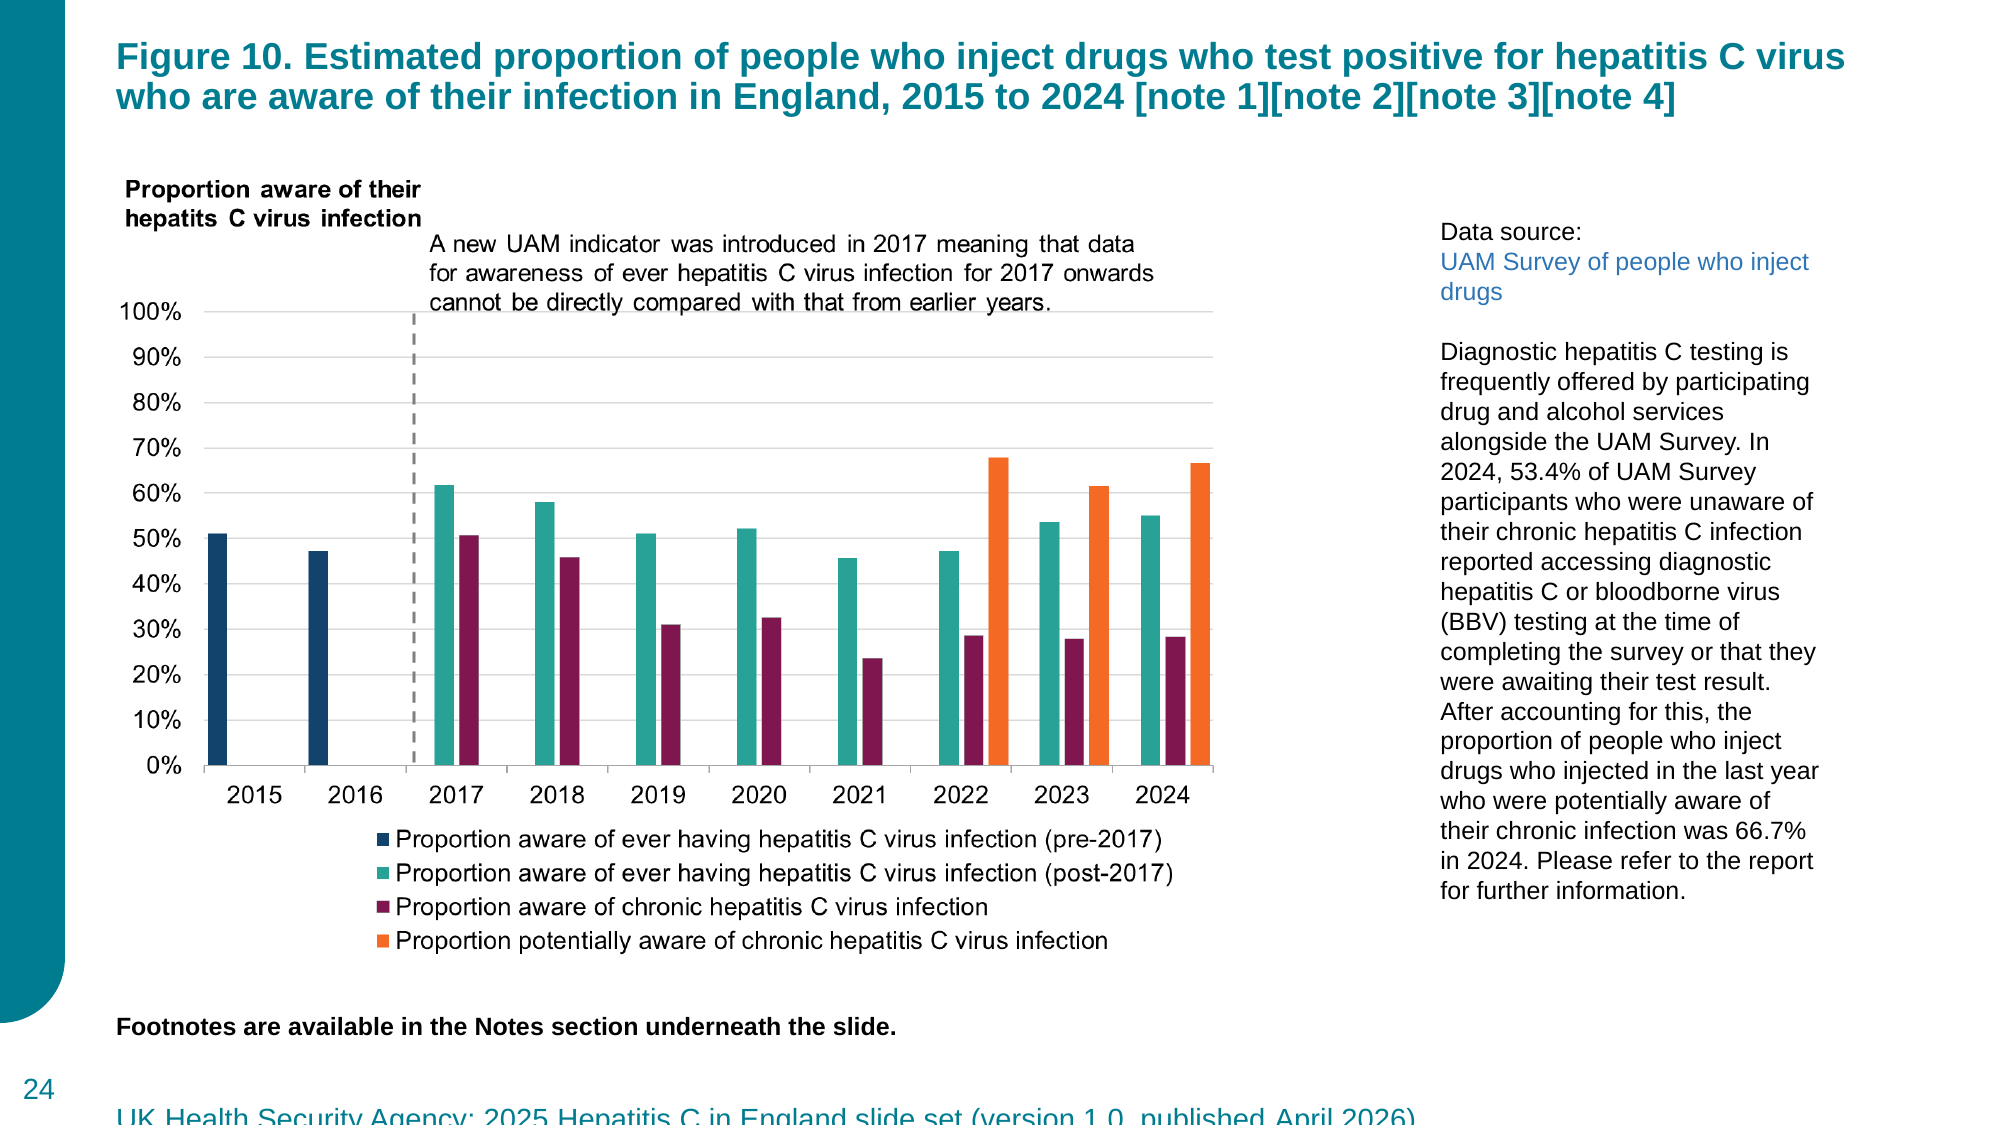

# Figure 10. Estimated proportion of people who inject drugs who test positive for hepatitis C virus who are aware of their infection in England, 2015 to 2024 [note 1][note 2][note 3][note 4]
Data source: UAM Survey of people who injectdrugs
Diagnostic hepatitis C testing is frequently offered by participating drug and alcohol services alongside the UAM Survey. In 2024, 53.4% of UAM Survey participants who were unaware of their chronic hepatitis C infection reported accessing diagnostic hepatitis C or bloodborne virus (BBV) testing at the time of completing the survey or that they were awaiting their test result. After accounting for this, the proportion of people who inject drugs who injected in the last year who were potentially aware of their chronic infection was 66.7% in 2024. Please refer to the report for further information.
Footnotes are available in the Notes section underneath the slide.
24
UK Health Security Agency: 2025 Hepatitis C in England slide set (version 1.0, published April 2026)